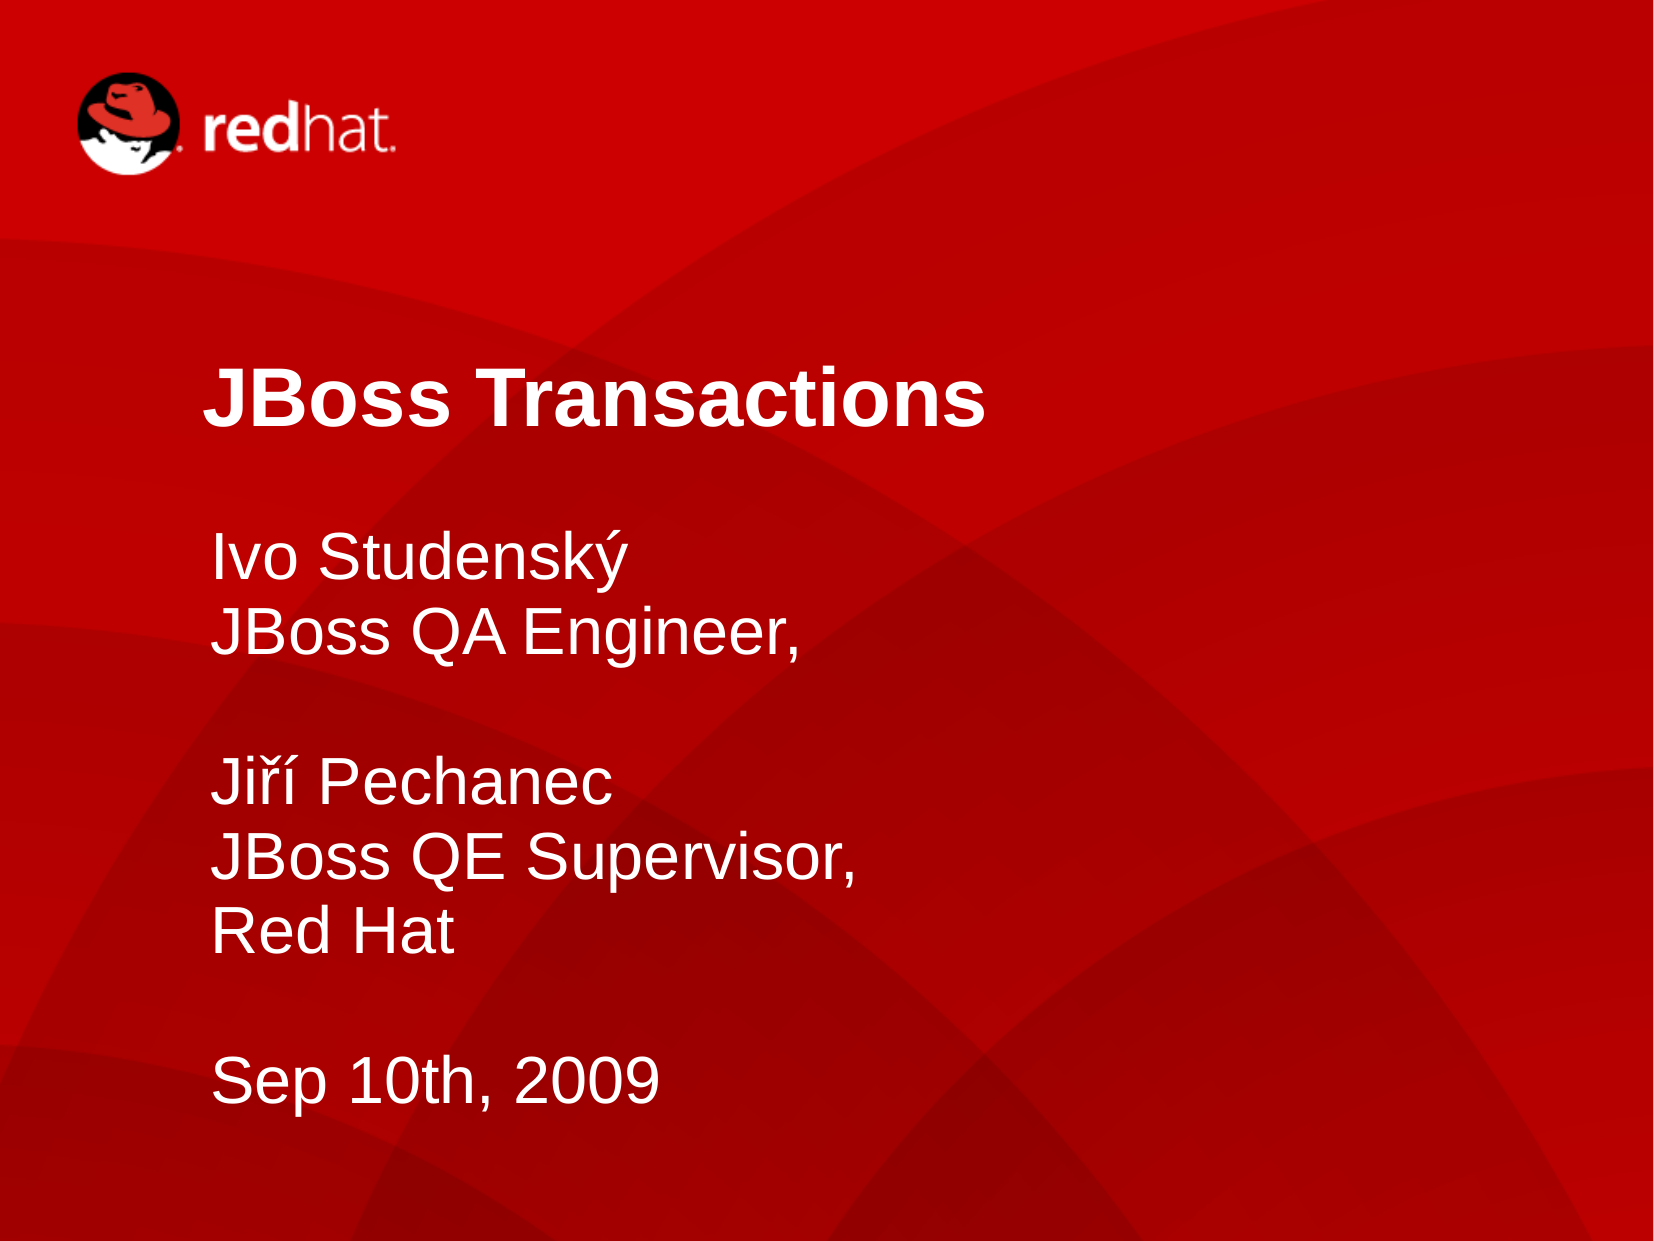

JBoss Transactions
Ivo Studenský
JBoss QA Engineer,
Jiří Pechanec
JBoss QE Supervisor,
Red Hat
Sep 10th, 2009